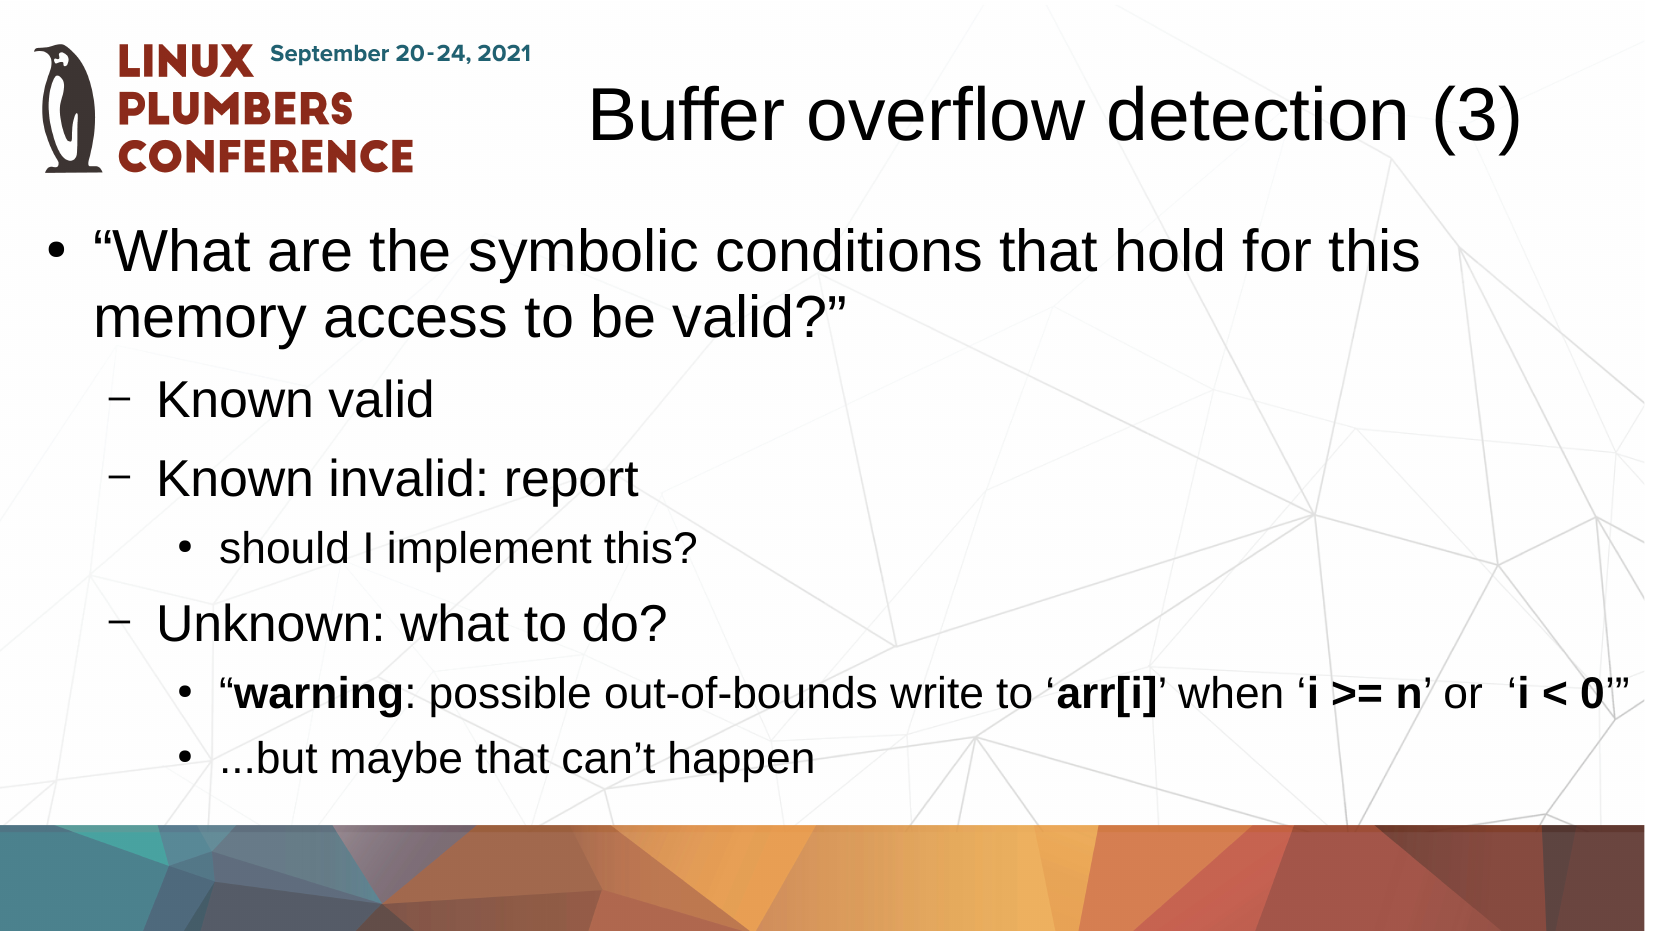

# Buffer overflow detection (3)
“What are the symbolic conditions that hold for this memory access to be valid?”
Known valid
Known invalid: report
should I implement this?
Unknown: what to do?
“warning: possible out-of-bounds write to ‘arr[i]’ when ‘i >= n’ or ‘i < 0’”
...but maybe that can’t happen